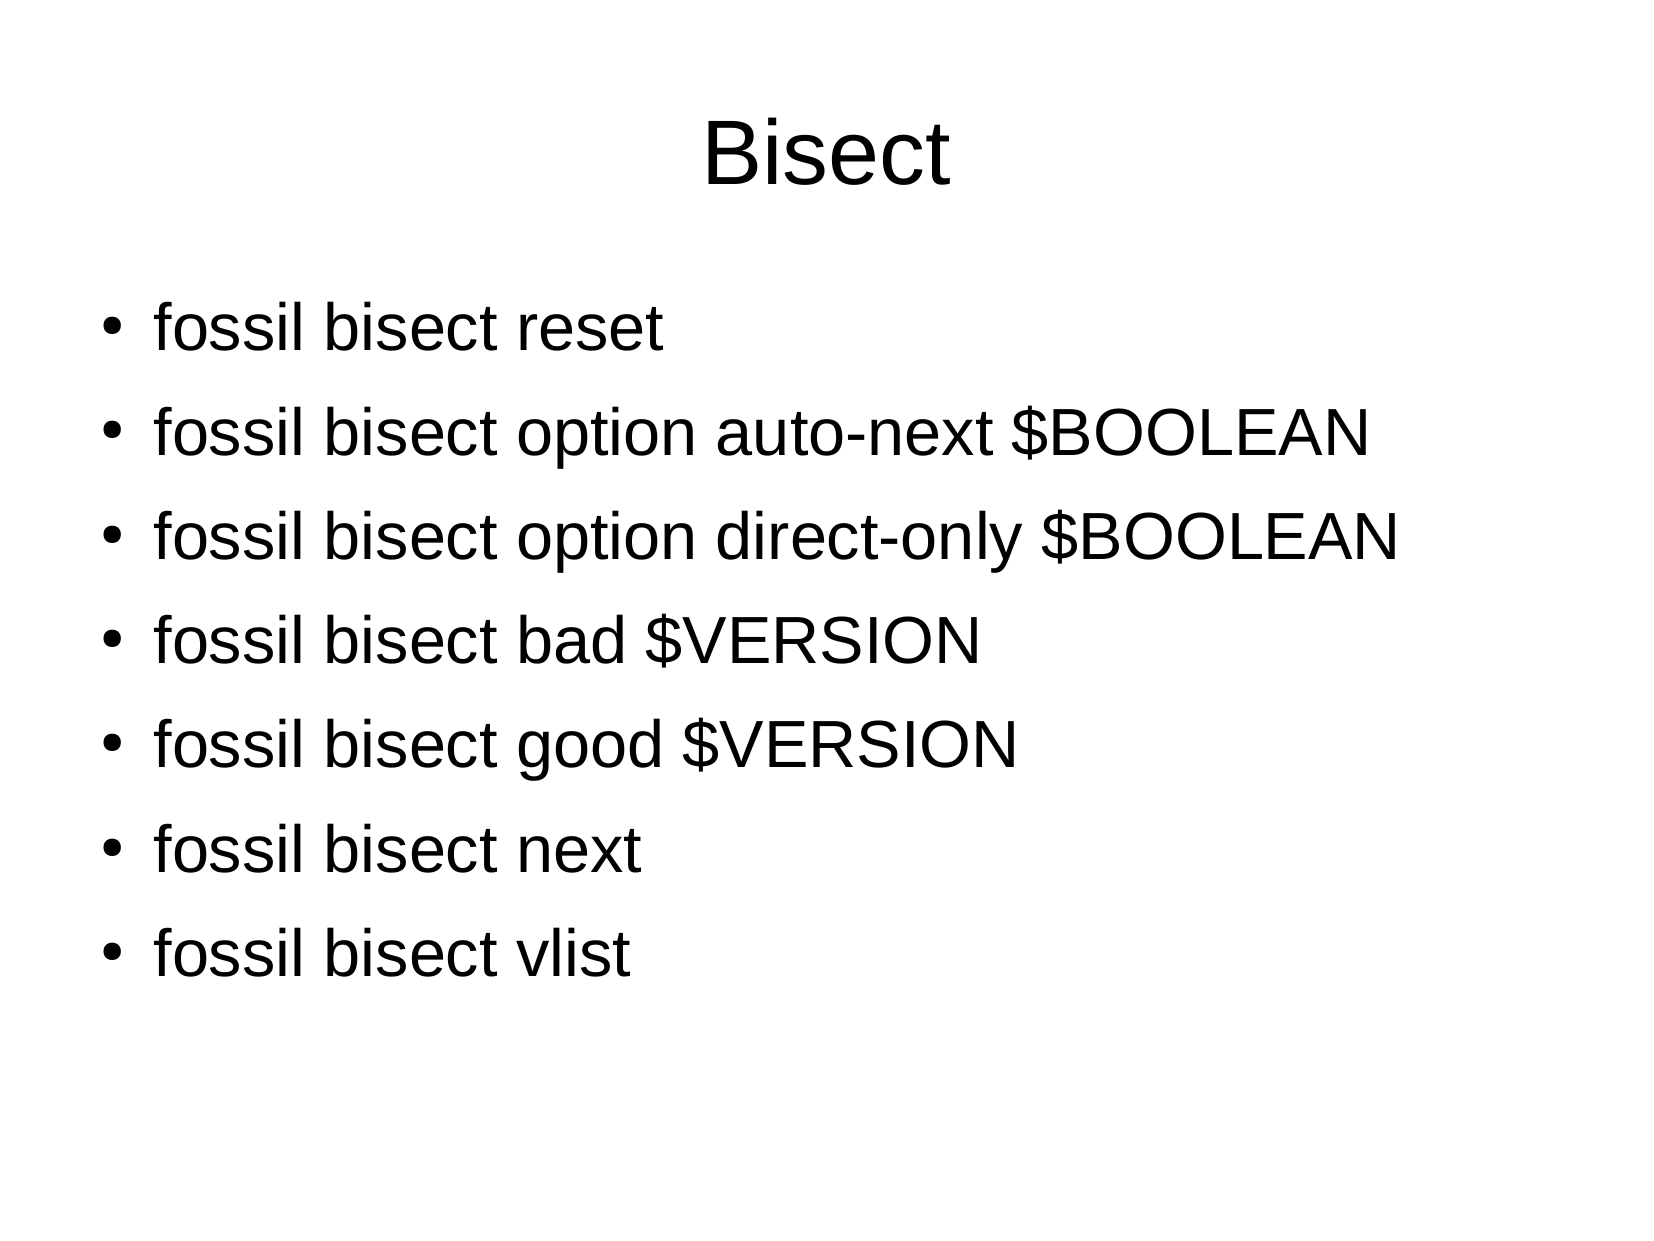

# Bisect
fossil bisect reset
fossil bisect option auto-next $BOOLEAN
fossil bisect option direct-only $BOOLEAN
fossil bisect bad $VERSION
fossil bisect good $VERSION
fossil bisect next
fossil bisect vlist